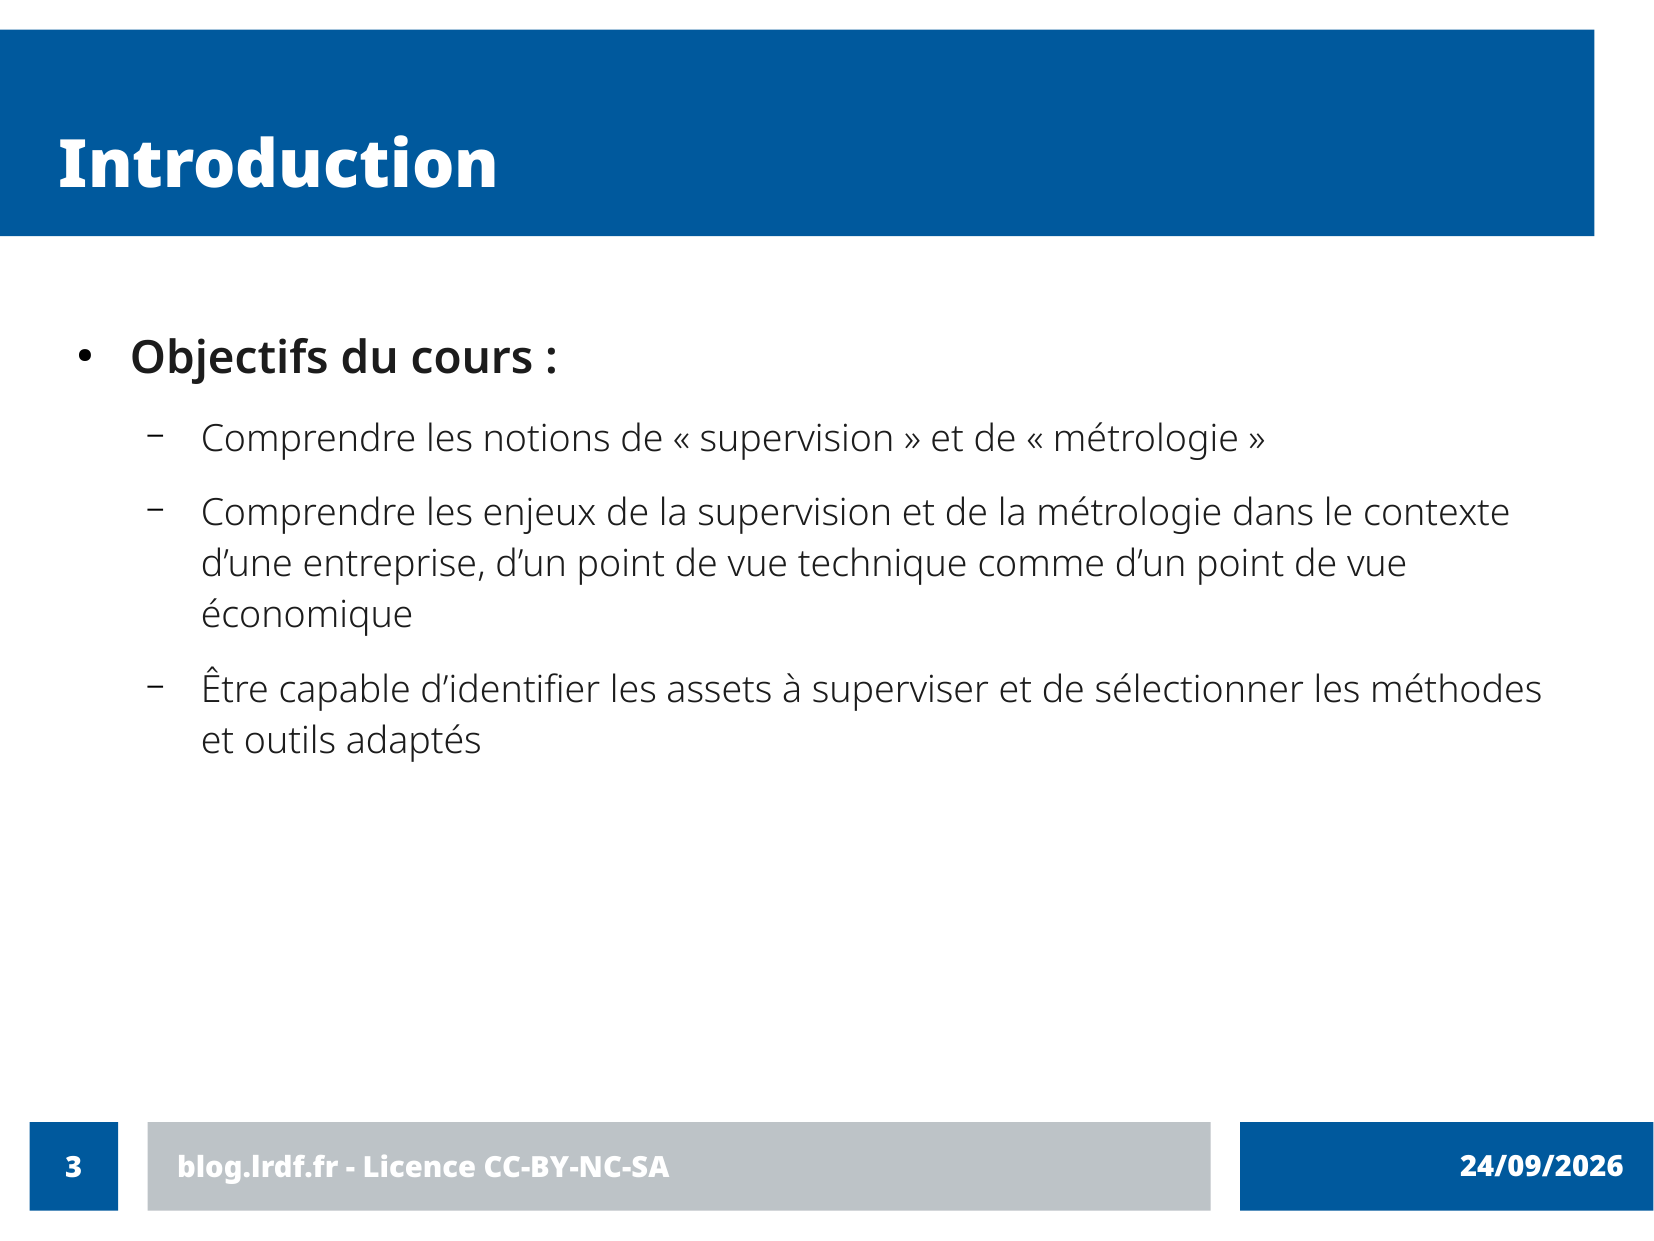

# Introduction
Objectifs du cours :
Comprendre les notions de « supervision » et de « métrologie »
Comprendre les enjeux de la supervision et de la métrologie dans le contexte d’une entreprise, d’un point de vue technique comme d’un point de vue économique
Être capable d’identifier les assets à superviser et de sélectionner les méthodes et outils adaptés
3
blog.lrdf.fr - Licence CC-BY-NC-SA